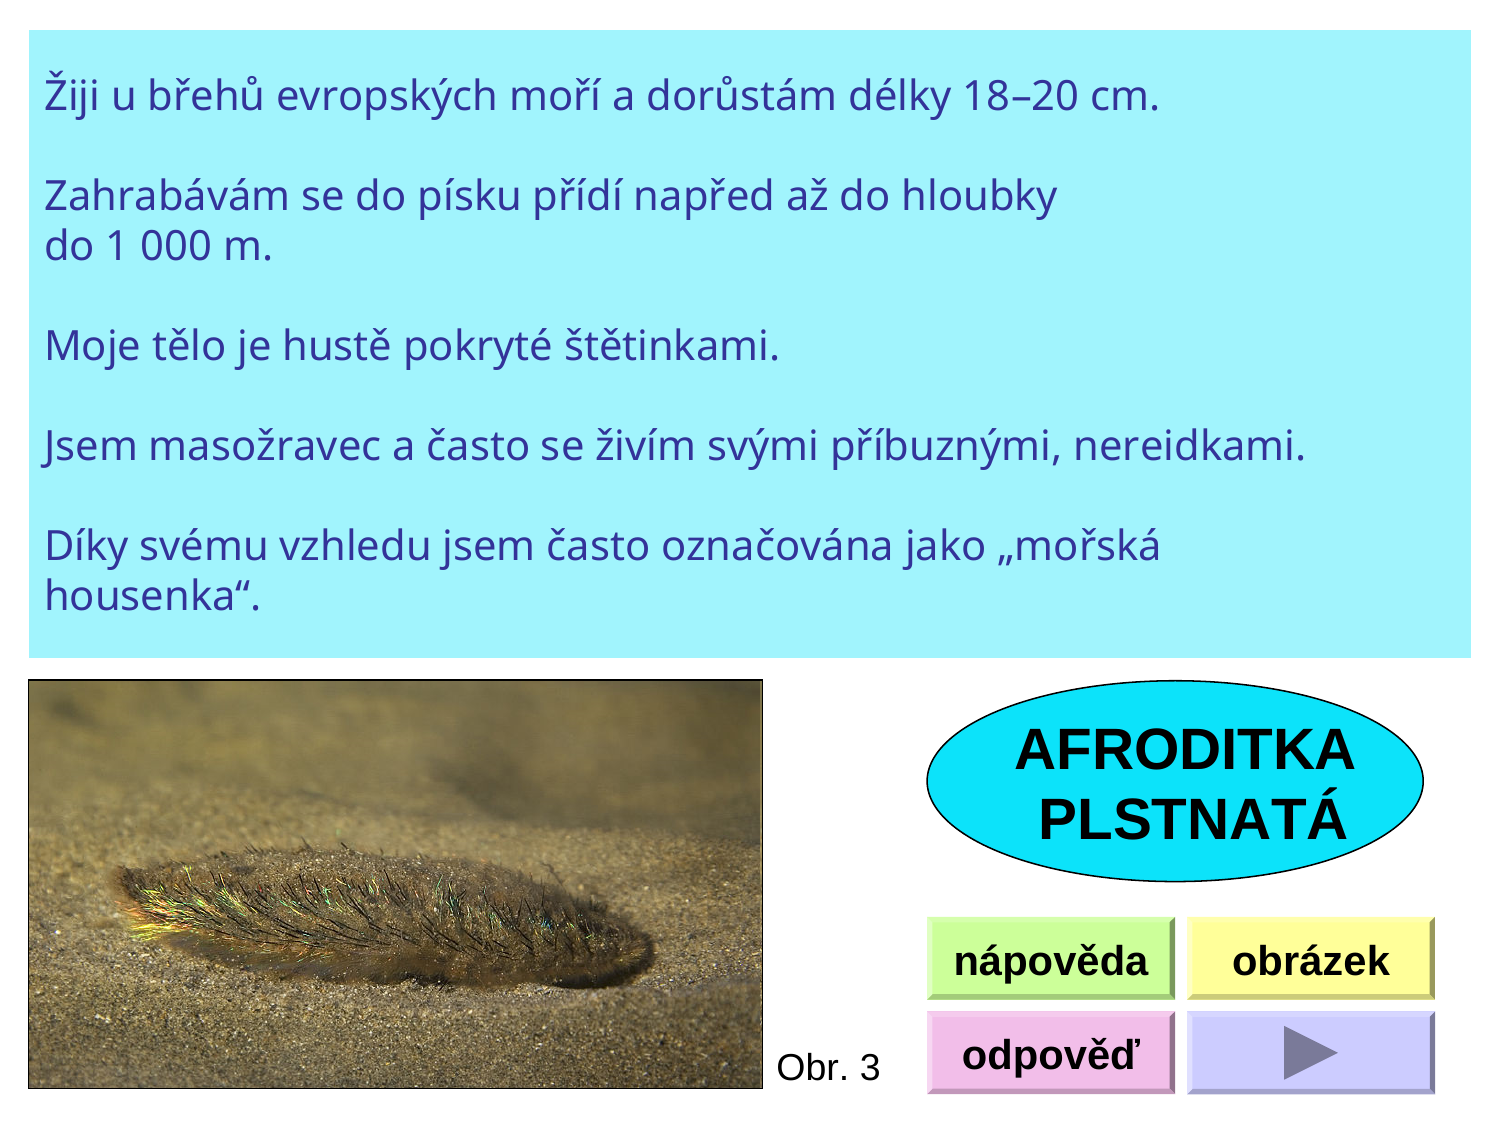

Žiji u břehů evropských moří a dorůstám délky 18–20 cm.
Zahrabávám se do písku přídí napřed až do hloubky
do 1 000 m.
Moje tělo je hustě pokryté štětinkami.
Jsem masožravec a často se živím svými příbuznými, nereidkami.
Díky svému vzhledu jsem často označována jako „mořská
housenka“.
AFRODITKA
PLSTNATÁ
nápověda
obrázek
odpověď
Obr. 3